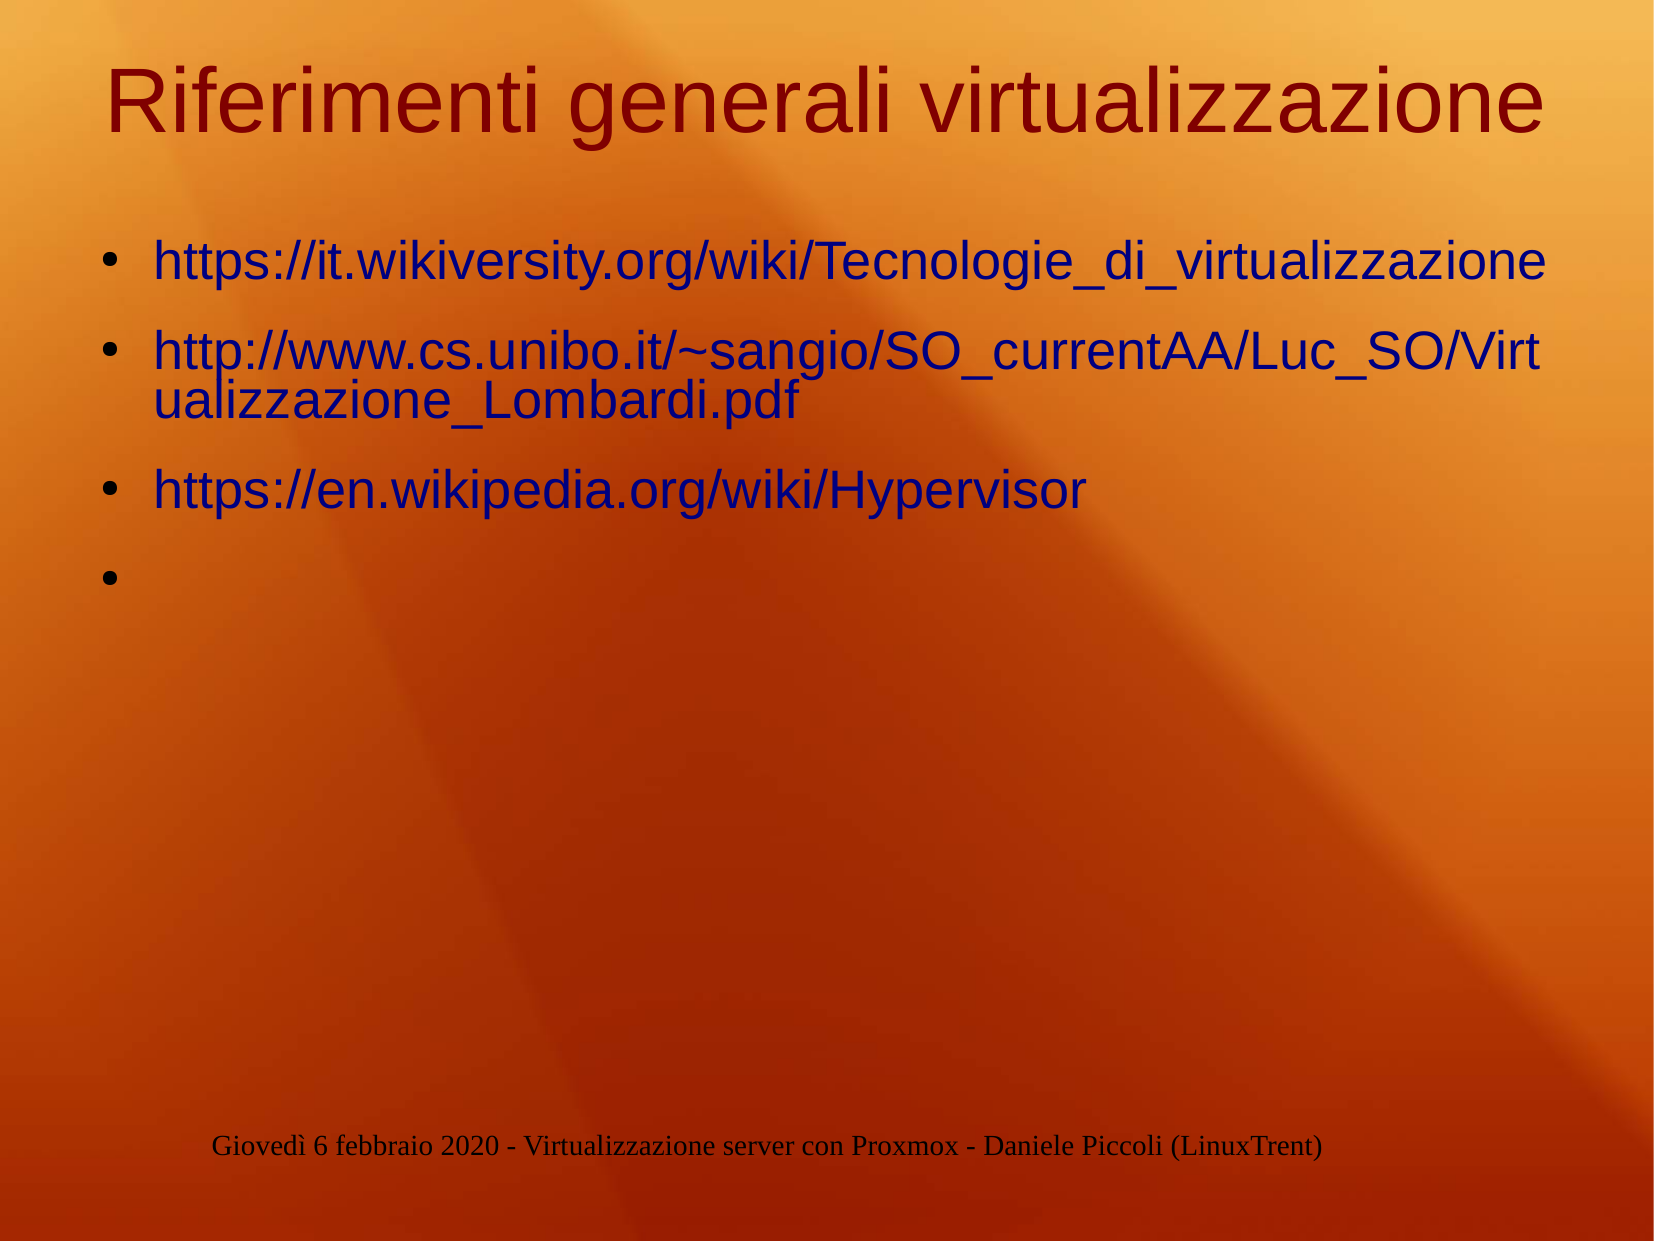

# Riferimenti generali virtualizzazione
https://it.wikiversity.org/wiki/Tecnologie_di_virtualizzazione
http://www.cs.unibo.it/~sangio/SO_currentAA/Luc_SO/Virtualizzazione_Lombardi.pdf
https://en.wikipedia.org/wiki/Hypervisor
Giovedì 6 febbraio 2020 - Virtualizzazione server con Proxmox - Daniele Piccoli (LinuxTrent)